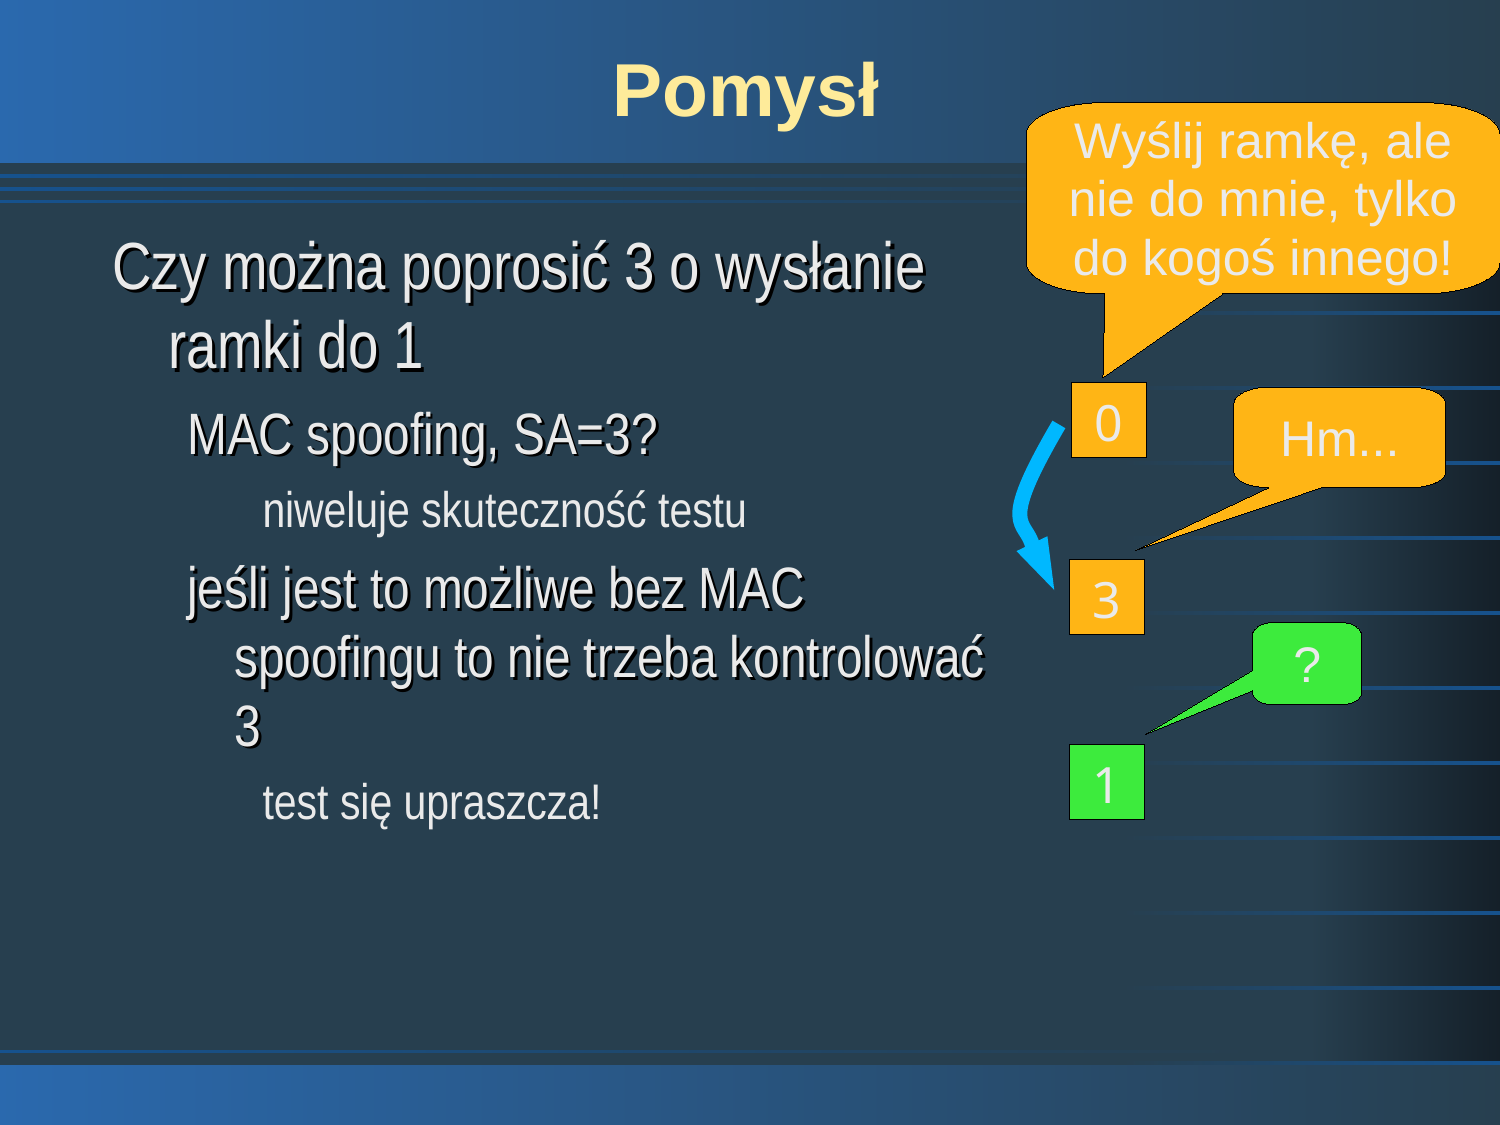

# Pomysł
Wyślij ramkę, ale nie do mnie, tylko do kogoś innego!
Czy można poprosić 3 o wysłanie ramki do 1
MAC spoofing, SA=3?
niweluje skuteczność testu
jeśli jest to możliwe bez MAC spoofingu to nie trzeba kontrolować 3
test się upraszcza!
0
Hm...
3
?
1